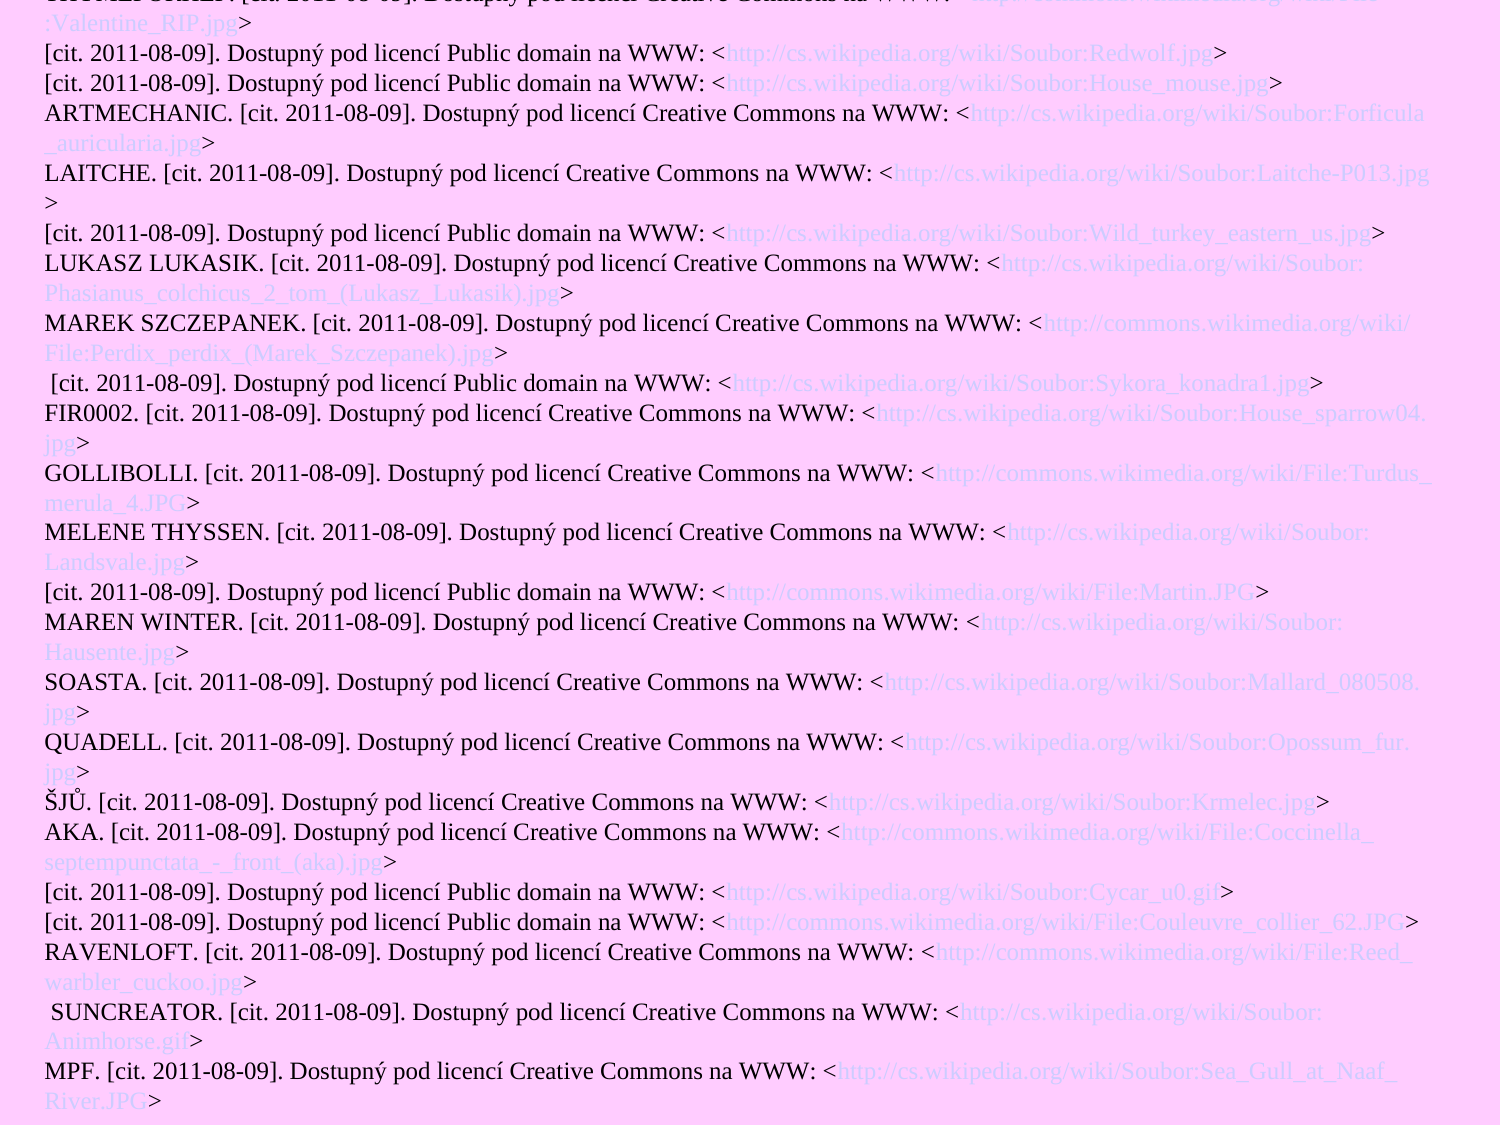

THYMEFORHEP. [cit. 2011-08-09]. Dostupný pod licencí Creative Commons na WWW: <http://commons.wikimedia.org/wiki/File:Valentine_RIP.jpg>
[cit. 2011-08-09]. Dostupný pod licencí Public domain na WWW: <http://cs.wikipedia.org/wiki/Soubor:Redwolf.jpg>
[cit. 2011-08-09]. Dostupný pod licencí Public domain na WWW: <http://cs.wikipedia.org/wiki/Soubor:House_mouse.jpg>
ARTMECHANIC. [cit. 2011-08-09]. Dostupný pod licencí Creative Commons na WWW: <http://cs.wikipedia.org/wiki/Soubor:Forficula_auricularia.jpg>
LAITCHE. [cit. 2011-08-09]. Dostupný pod licencí Creative Commons na WWW: <http://cs.wikipedia.org/wiki/Soubor:Laitche-P013.jpg>
[cit. 2011-08-09]. Dostupný pod licencí Public domain na WWW: <http://cs.wikipedia.org/wiki/Soubor:Wild_turkey_eastern_us.jpg>
LUKASZ LUKASIK. [cit. 2011-08-09]. Dostupný pod licencí Creative Commons na WWW: <http://cs.wikipedia.org/wiki/Soubor:Phasianus_colchicus_2_tom_(Lukasz_Lukasik).jpg>
MAREK SZCZEPANEK. [cit. 2011-08-09]. Dostupný pod licencí Creative Commons na WWW: <http://commons.wikimedia.org/wiki/File:Perdix_perdix_(Marek_Szczepanek).jpg>
 [cit. 2011-08-09]. Dostupný pod licencí Public domain na WWW: <http://cs.wikipedia.org/wiki/Soubor:Sykora_konadra1.jpg>
FIR0002. [cit. 2011-08-09]. Dostupný pod licencí Creative Commons na WWW: <http://cs.wikipedia.org/wiki/Soubor:House_sparrow04.jpg>
GOLLIBOLLI. [cit. 2011-08-09]. Dostupný pod licencí Creative Commons na WWW: <http://commons.wikimedia.org/wiki/File:Turdus_merula_4.JPG>
MELENE THYSSEN. [cit. 2011-08-09]. Dostupný pod licencí Creative Commons na WWW: <http://cs.wikipedia.org/wiki/Soubor:Landsvale.jpg>
[cit. 2011-08-09]. Dostupný pod licencí Public domain na WWW: <http://commons.wikimedia.org/wiki/File:Martin.JPG>
MAREN WINTER. [cit. 2011-08-09]. Dostupný pod licencí Creative Commons na WWW: <http://cs.wikipedia.org/wiki/Soubor:Hausente.jpg>
SOASTA. [cit. 2011-08-09]. Dostupný pod licencí Creative Commons na WWW: <http://cs.wikipedia.org/wiki/Soubor:Mallard_080508.jpg>
QUADELL. [cit. 2011-08-09]. Dostupný pod licencí Creative Commons na WWW: <http://cs.wikipedia.org/wiki/Soubor:Opossum_fur.jpg>
ŠJŮ. [cit. 2011-08-09]. Dostupný pod licencí Creative Commons na WWW: <http://cs.wikipedia.org/wiki/Soubor:Krmelec.jpg>
AKA. [cit. 2011-08-09]. Dostupný pod licencí Creative Commons na WWW: <http://commons.wikimedia.org/wiki/File:Coccinella_septempunctata_-_front_(aka).jpg>
[cit. 2011-08-09]. Dostupný pod licencí Public domain na WWW: <http://cs.wikipedia.org/wiki/Soubor:Cycar_u0.gif>
[cit. 2011-08-09]. Dostupný pod licencí Public domain na WWW: <http://commons.wikimedia.org/wiki/File:Couleuvre_collier_62.JPG>
RAVENLOFT. [cit. 2011-08-09]. Dostupný pod licencí Creative Commons na WWW: <http://commons.wikimedia.org/wiki/File:Reed_warbler_cuckoo.jpg>
 SUNCREATOR. [cit. 2011-08-09]. Dostupný pod licencí Creative Commons na WWW: <http://cs.wikipedia.org/wiki/Soubor:Animhorse.gif>
MPF. [cit. 2011-08-09]. Dostupný pod licencí Creative Commons na WWW: <http://cs.wikipedia.org/wiki/Soubor:Sea_Gull_at_Naaf_River.JPG>